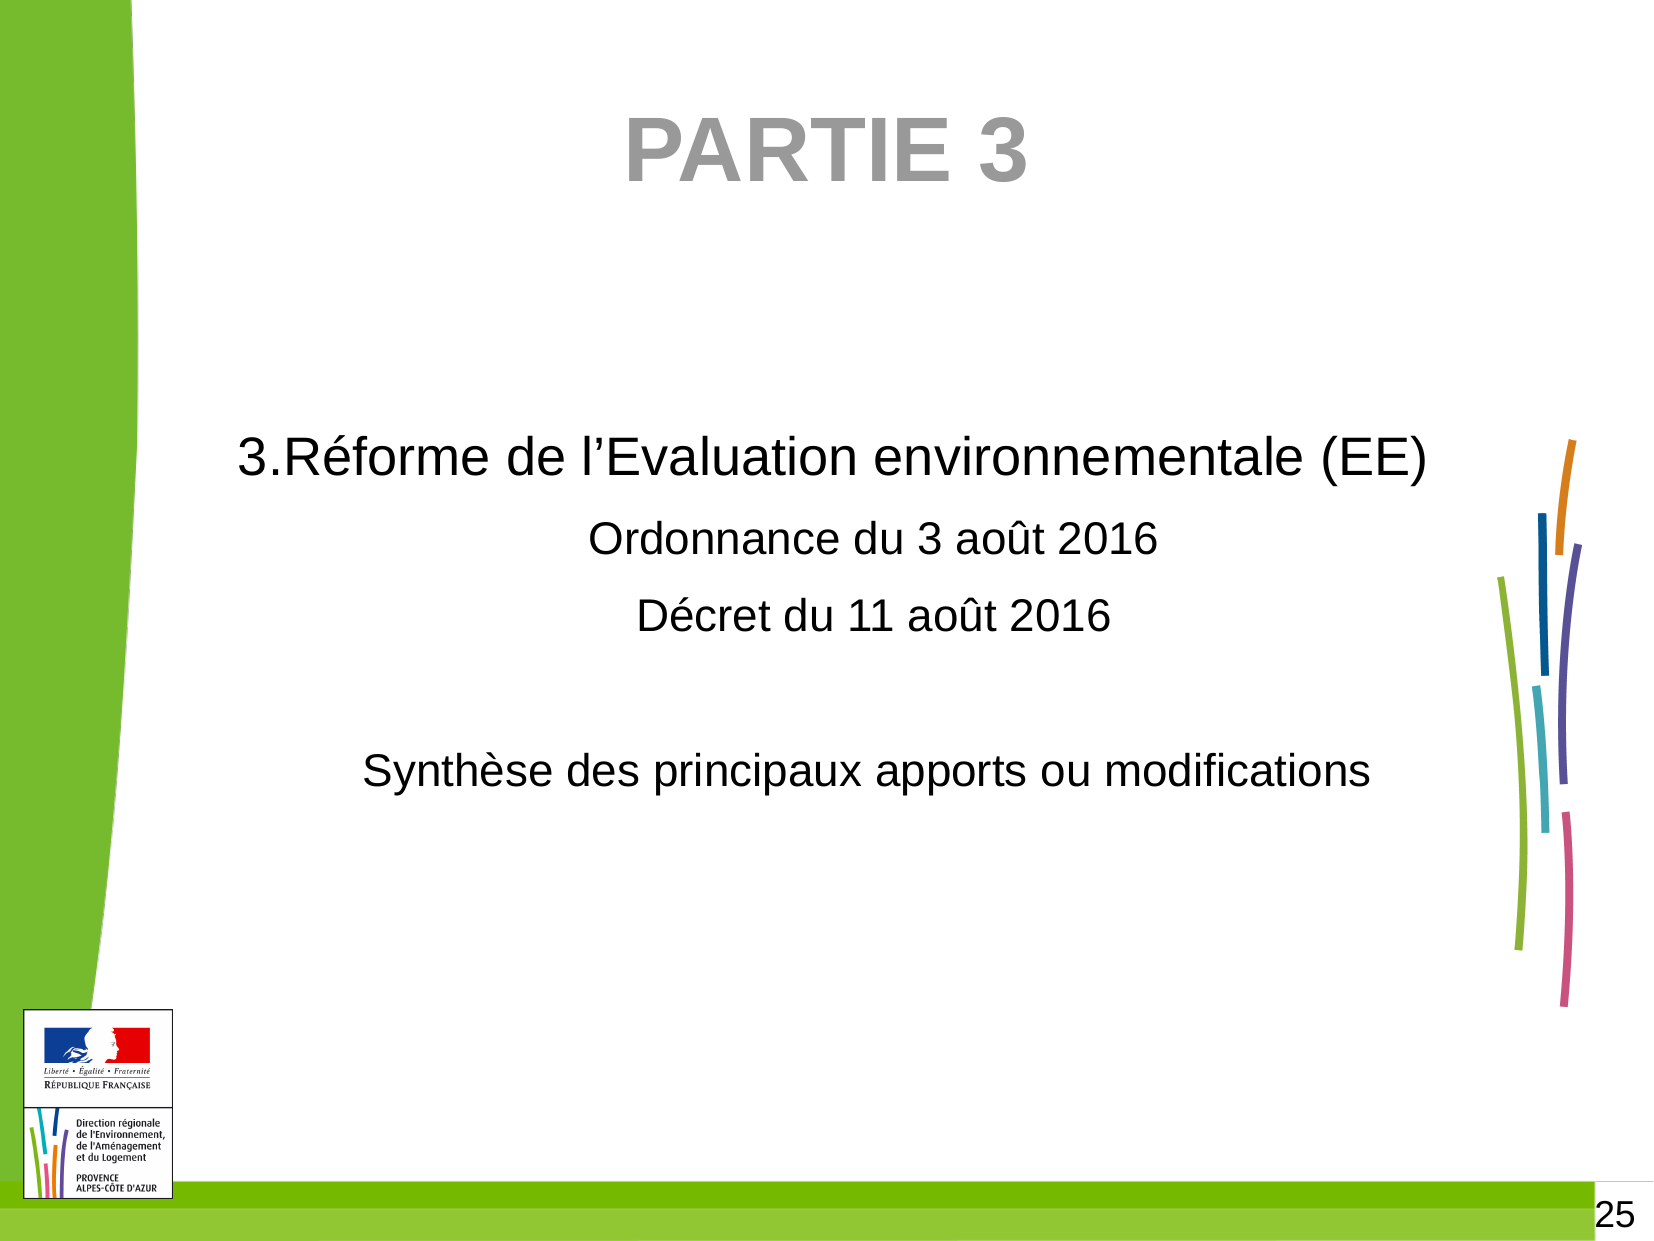

# PARTIE 3
3.Réforme de l’Evaluation environnementale (EE)
Ordonnance du 3 août 2016
Décret du 11 août 2016
Synthèse des principaux apports ou modifications